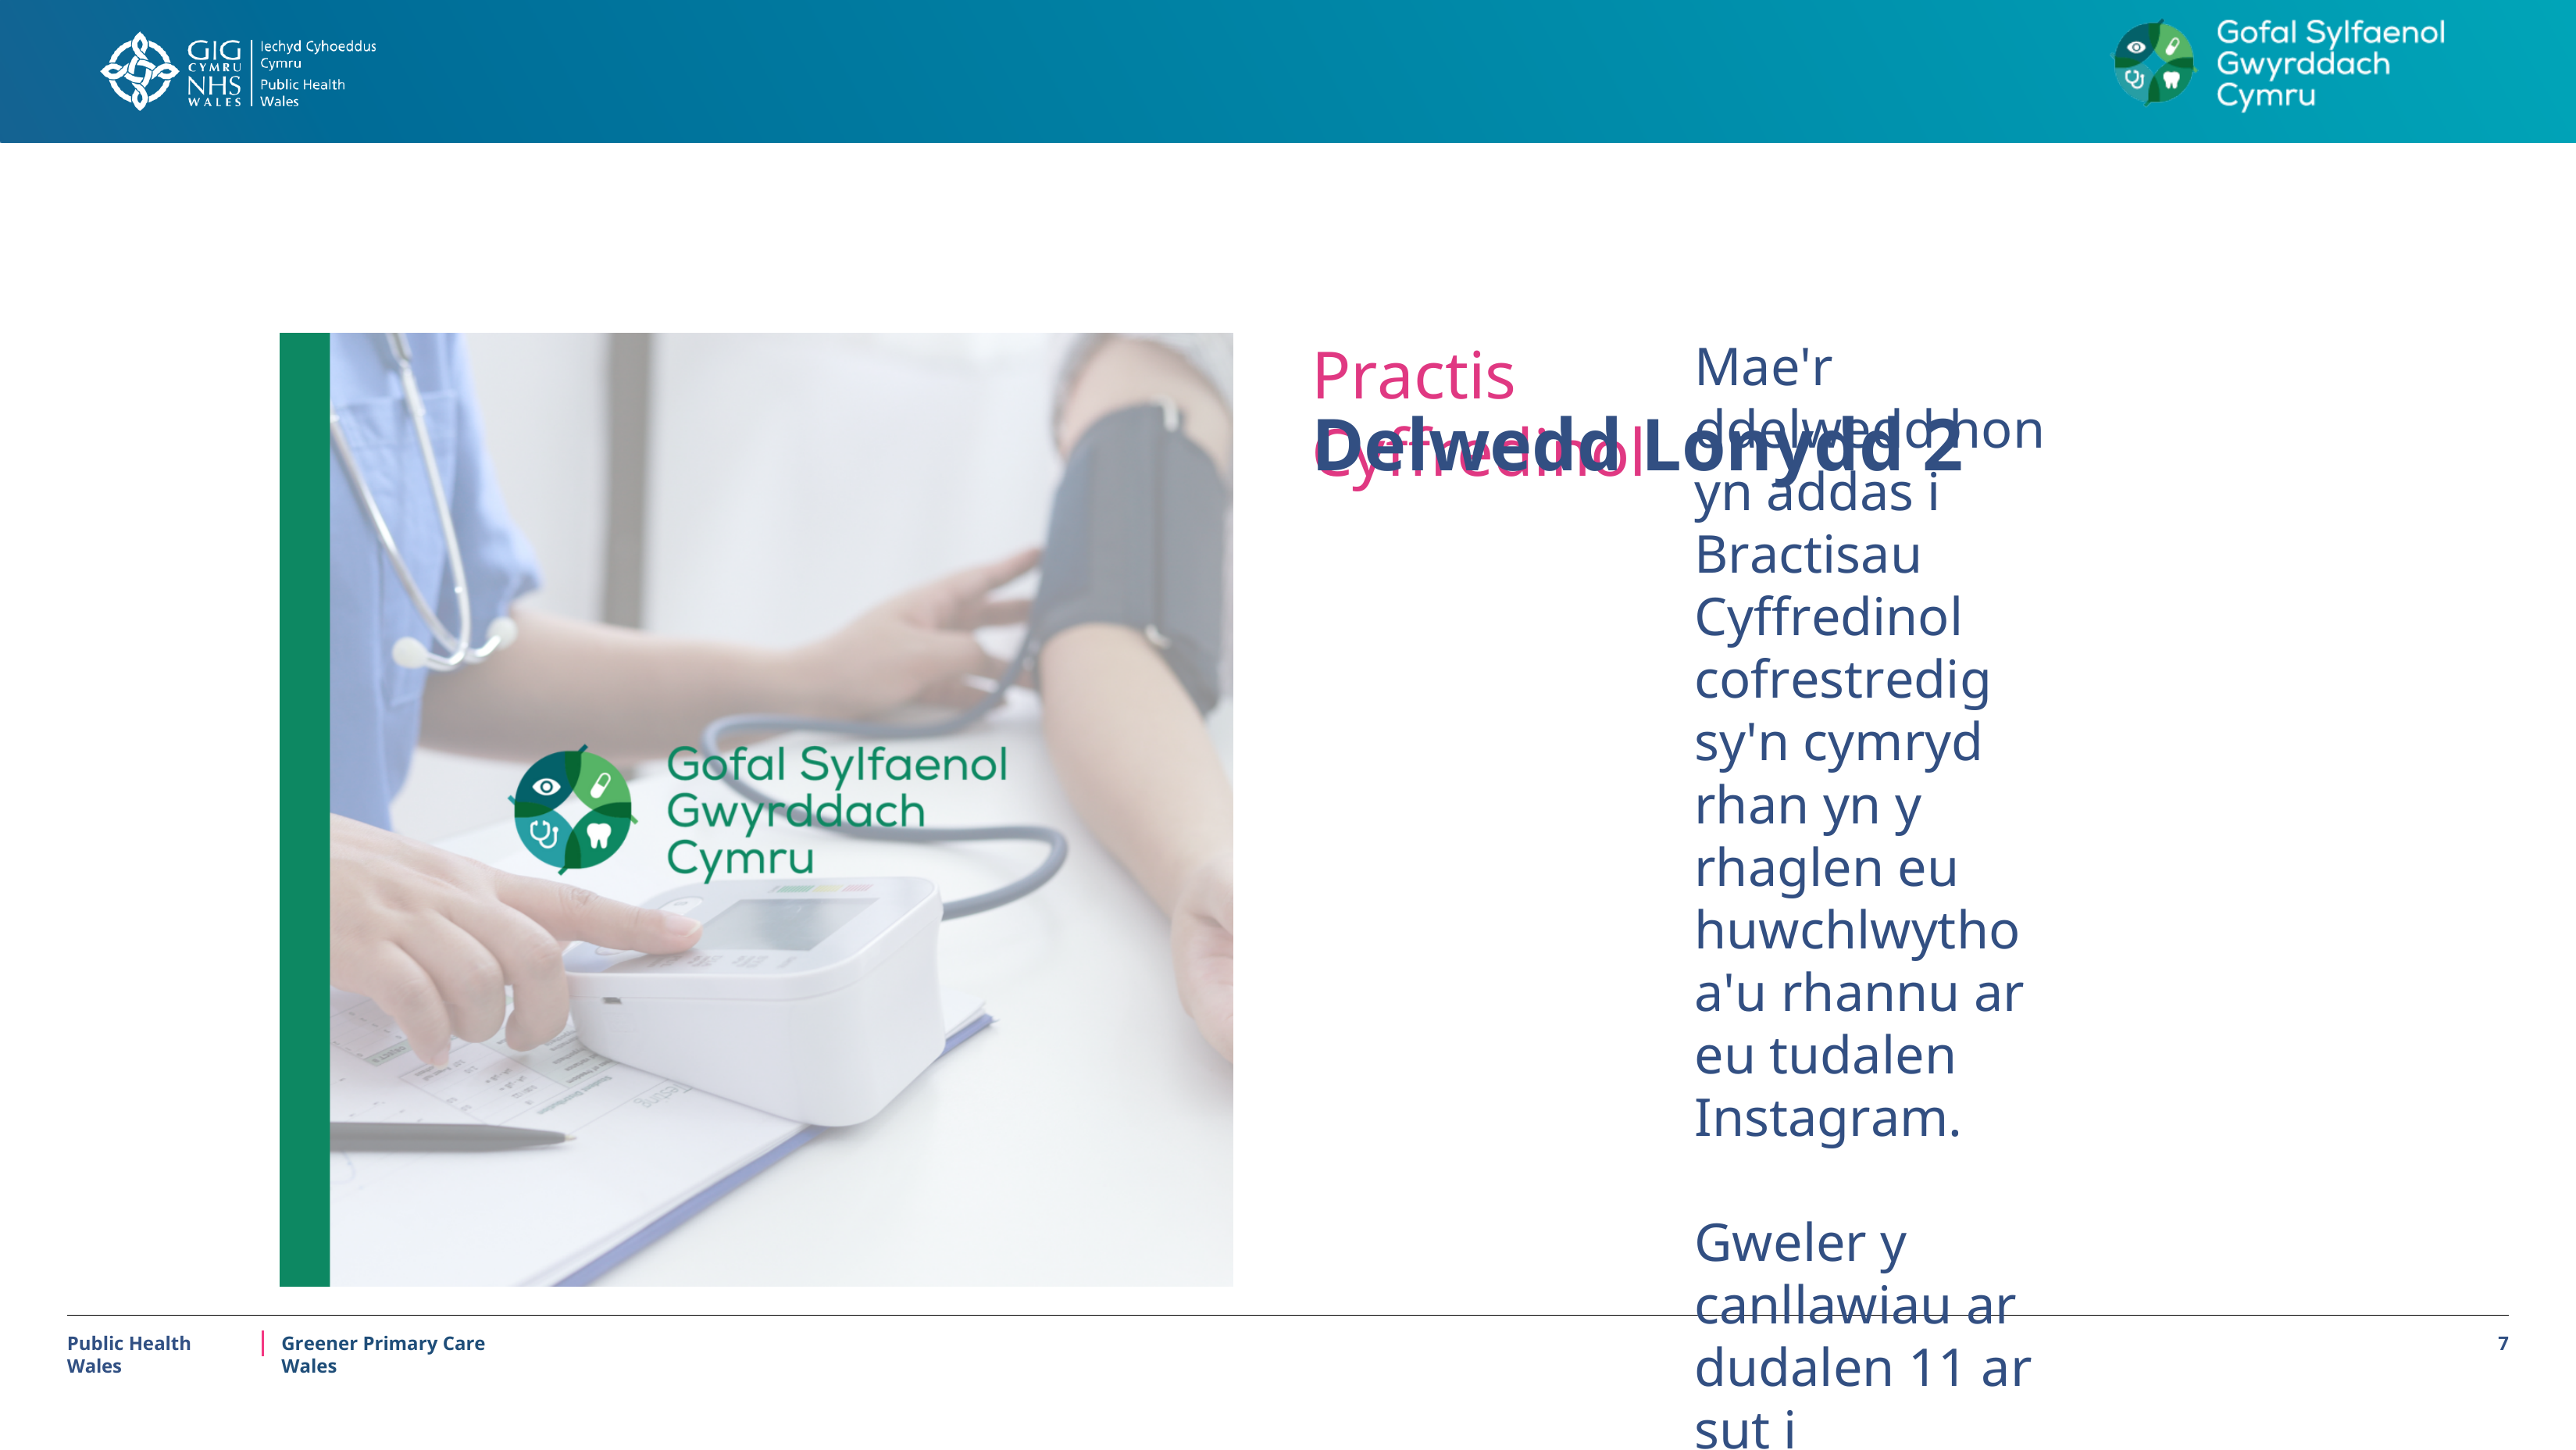

# Practis Cyffredinol
Mae'r ddelwedd hon yn addas i Bractisau Cyffredinol cofrestredig sy'n cymryd rhan yn y rhaglen eu huwchlwytho a'u rhannu ar eu tudalen Instagram.
Gweler y canllawiau ar dudalen 11 ar sut i uwchlwytho.
Ffynhonnell y ddelwedd: Canva; charliepix, 'meddyg yn gwirio pwysedd gwaed rhydweli claf benywaidd mewn oed'.
Delwedd Lonydd 2
Public Health Wales
Greener Primary Care Wales